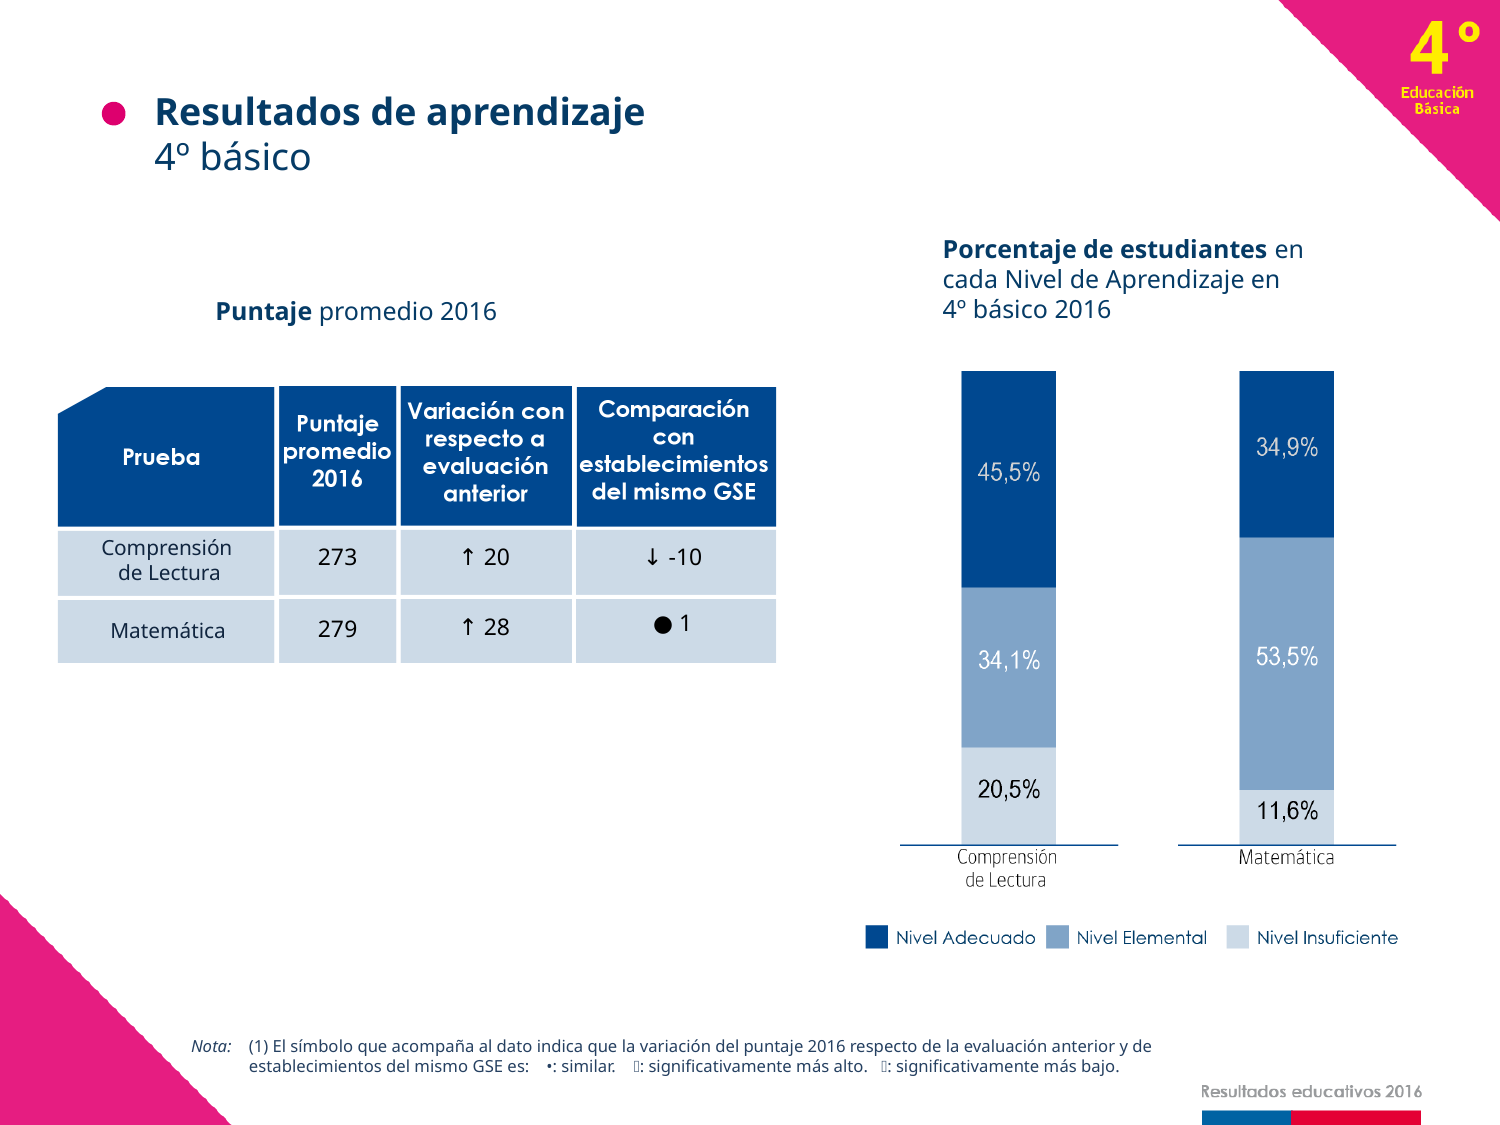

Resultados de aprendizaje
4º básico
Porcentaje de estudiantes en cada Nivel de Aprendizaje en
4º básico 2016
Puntaje promedio 2016
Comprensión
 de Lectura
273
↑ 20
↓ -10
Matemática
● 1
↑ 28
279
Nota:
(1) El símbolo que acompaña al dato indica que la variación del puntaje 2016 respecto de la evaluación anterior y de establecimientos del mismo GSE es: •: similar. : significativamente más alto. : significativamente más bajo.